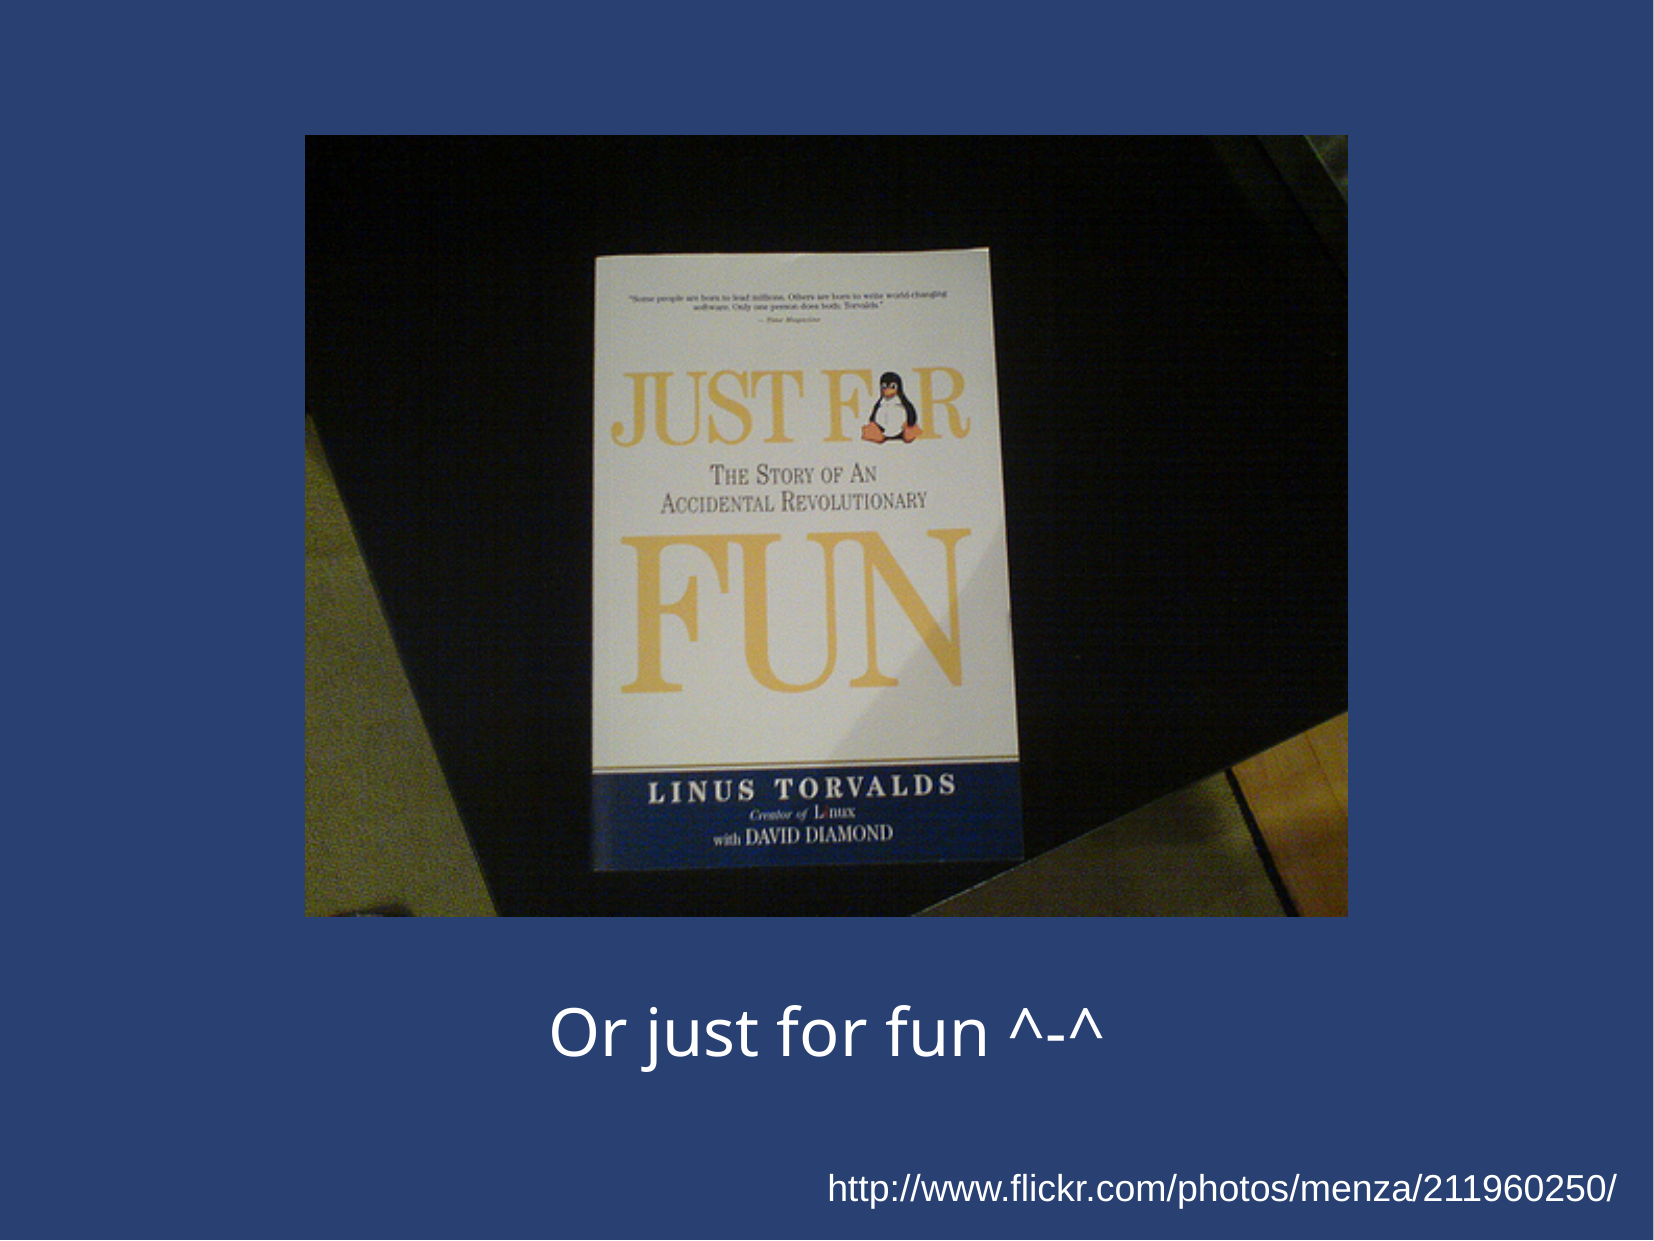

# Or just for fun ^-^
http://www.flickr.com/photos/menza/211960250/